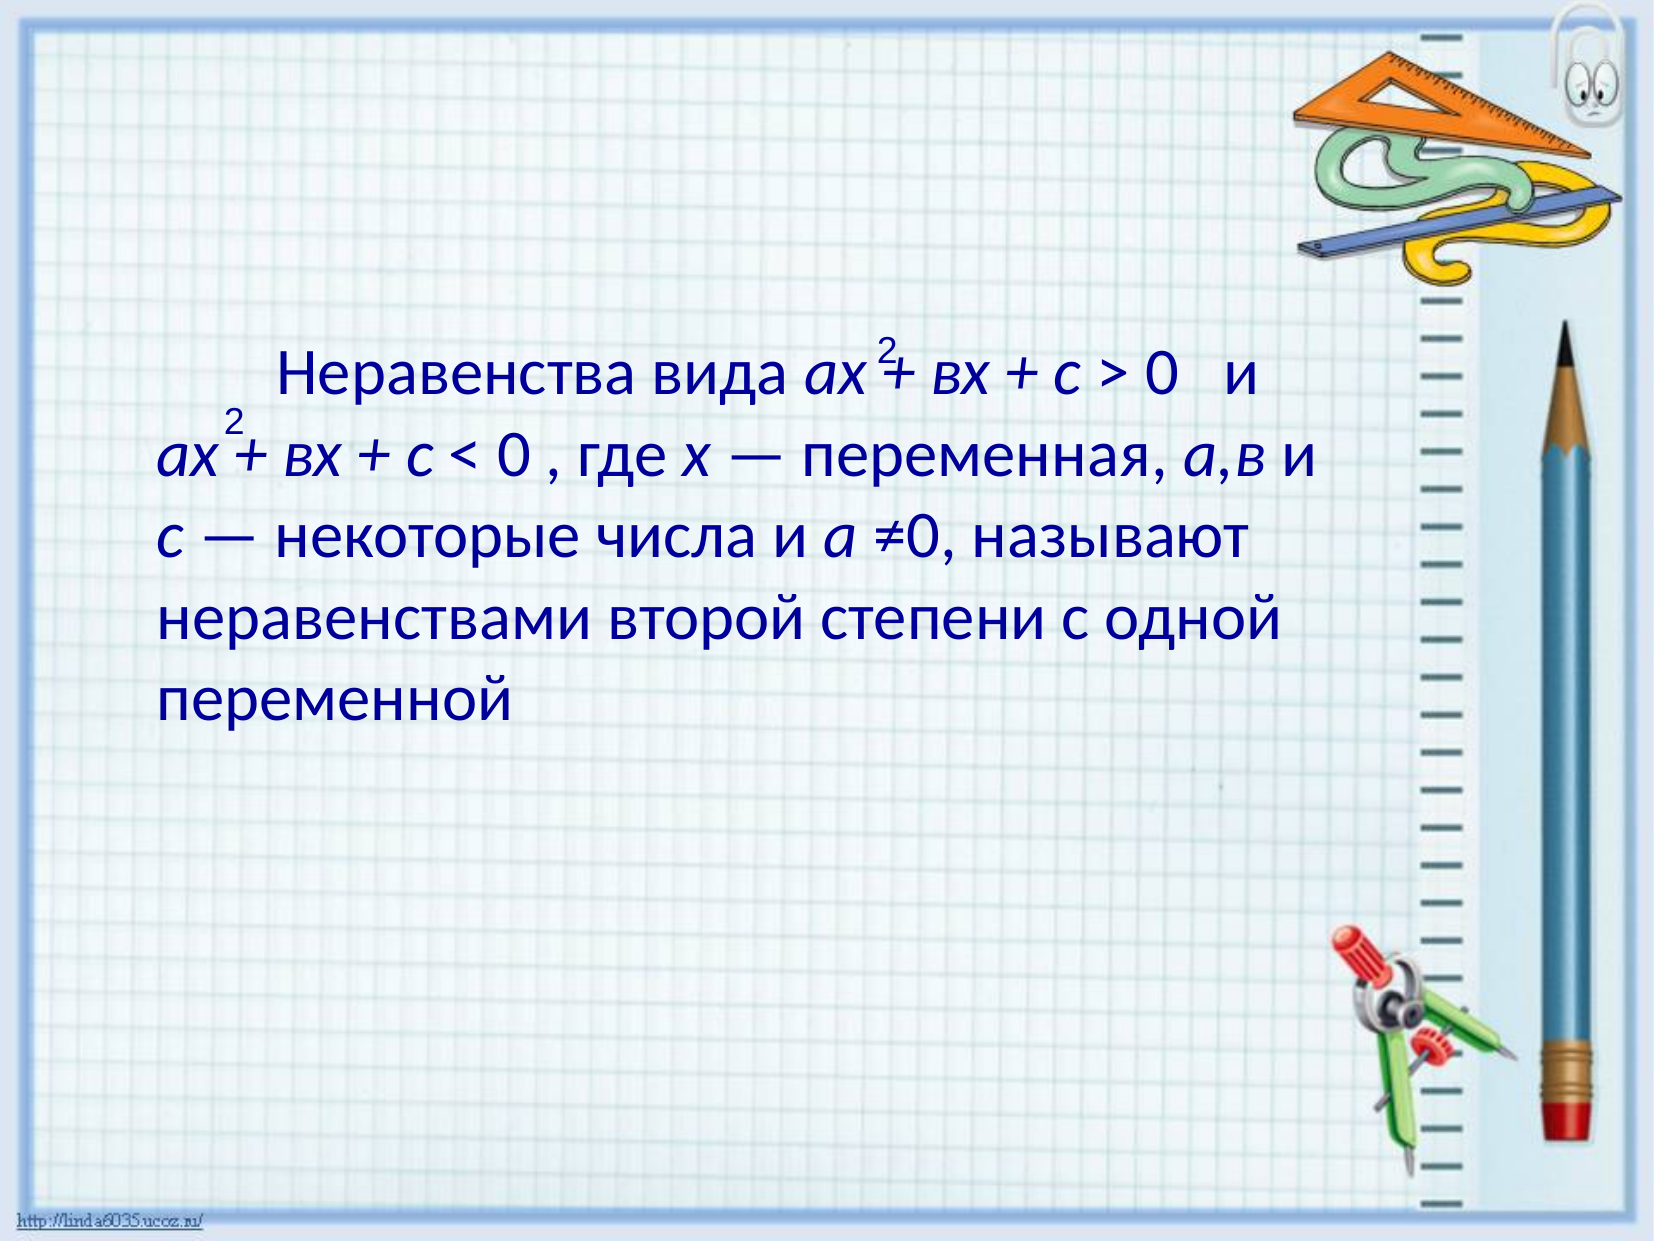

# Неравенства вида ах + вх + с > 0 и ах + вх + с < 0 , где х — переменная, а,в и с — некоторые числа и а ≠0, называют неравенствами второй степени с одной переменной
2
2